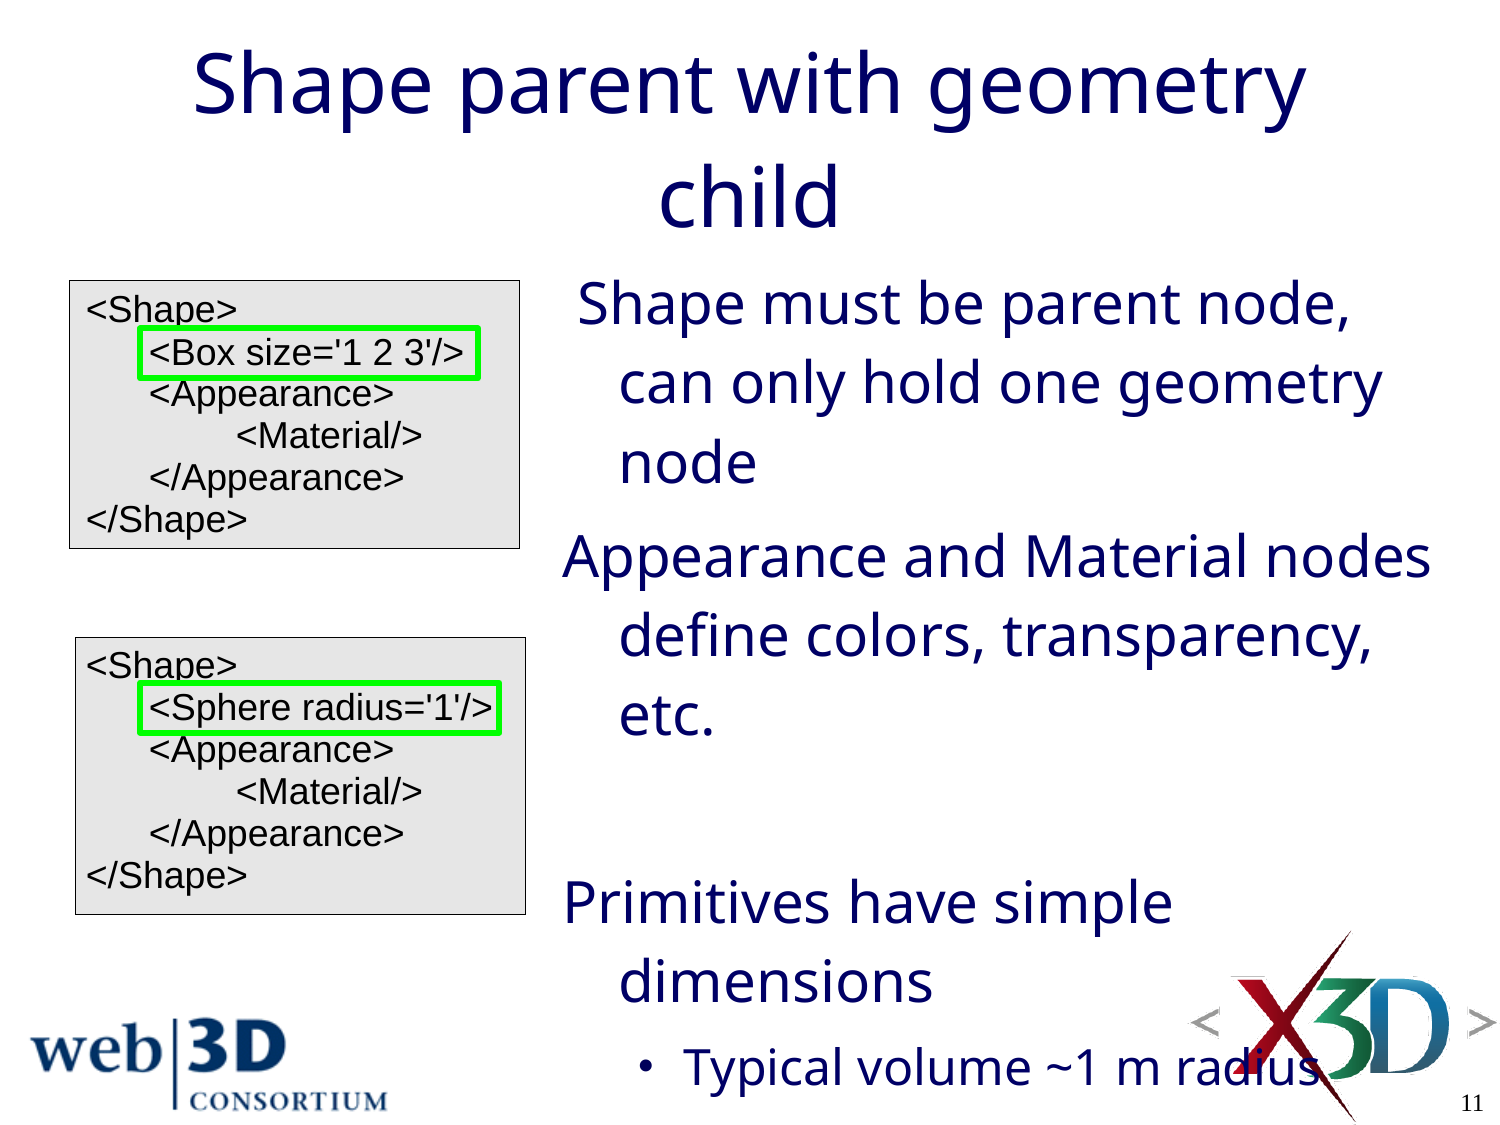

# Shape parent with geometry child
 Shape must be parent node, can only hold one geometry node
Appearance and Material nodes define colors, transparency, etc.
Primitives have simple dimensions
Typical volume ~1 m radius
All units are in meters
Note parent-child relationships
<Shape>
 <Box size='1 2 3'/>
 <Appearance>
	<Material/>
 </Appearance>
</Shape>
<Shape>
 <Sphere radius='1'/>
 <Appearance>
	<Material/>
 </Appearance>
</Shape>